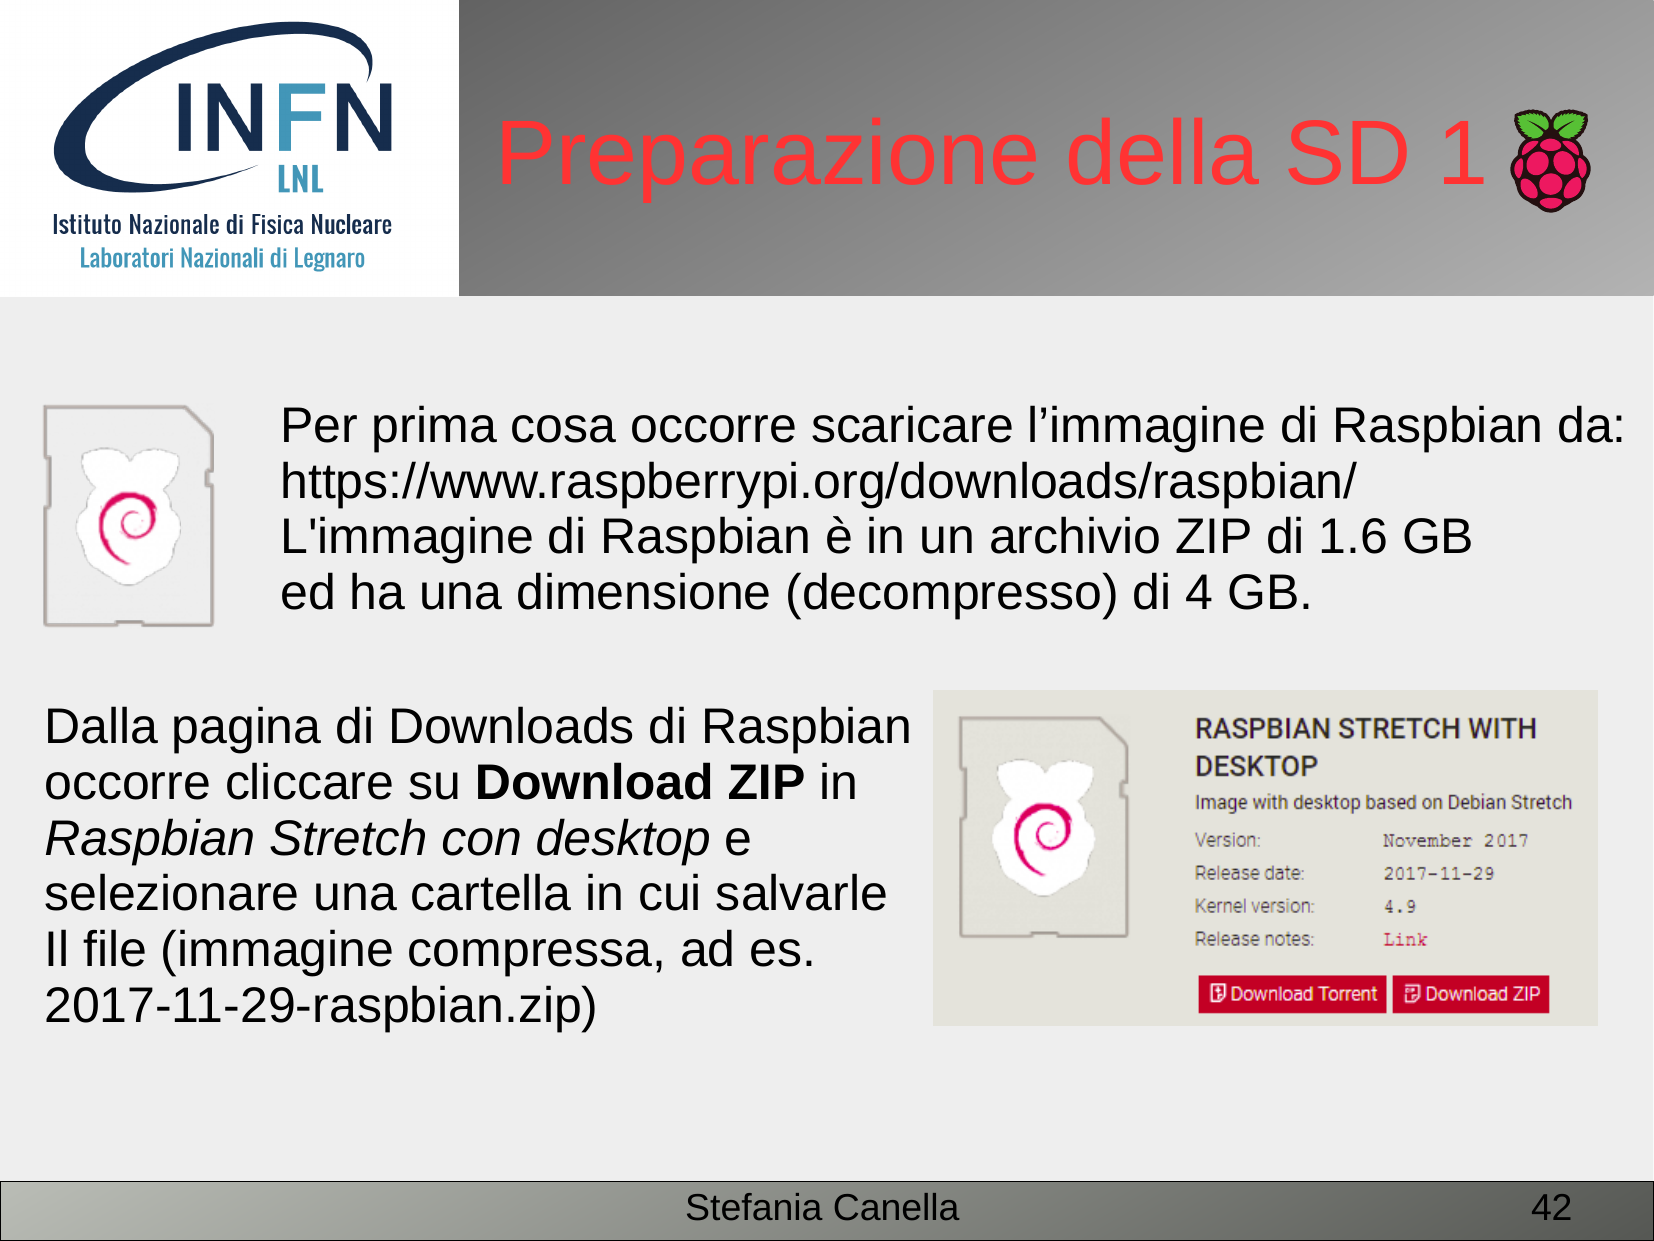

# Preparazione della SD 1
Per prima cosa occorre scaricare l’immagine di Raspbian da:
https://www.raspberrypi.org/downloads/raspbian/
L'immagine di Raspbian è in un archivio ZIP di 1.6 GB
ed ha una dimensione (decompresso) di 4 GB.
Dalla pagina di Downloads di Raspbian
occorre cliccare su Download ZIP in
Raspbian Stretch con desktop e
selezionare una cartella in cui salvarle
Il file (immagine compressa, ad es.
2017-11-29-raspbian.zip)
Stefania Canella